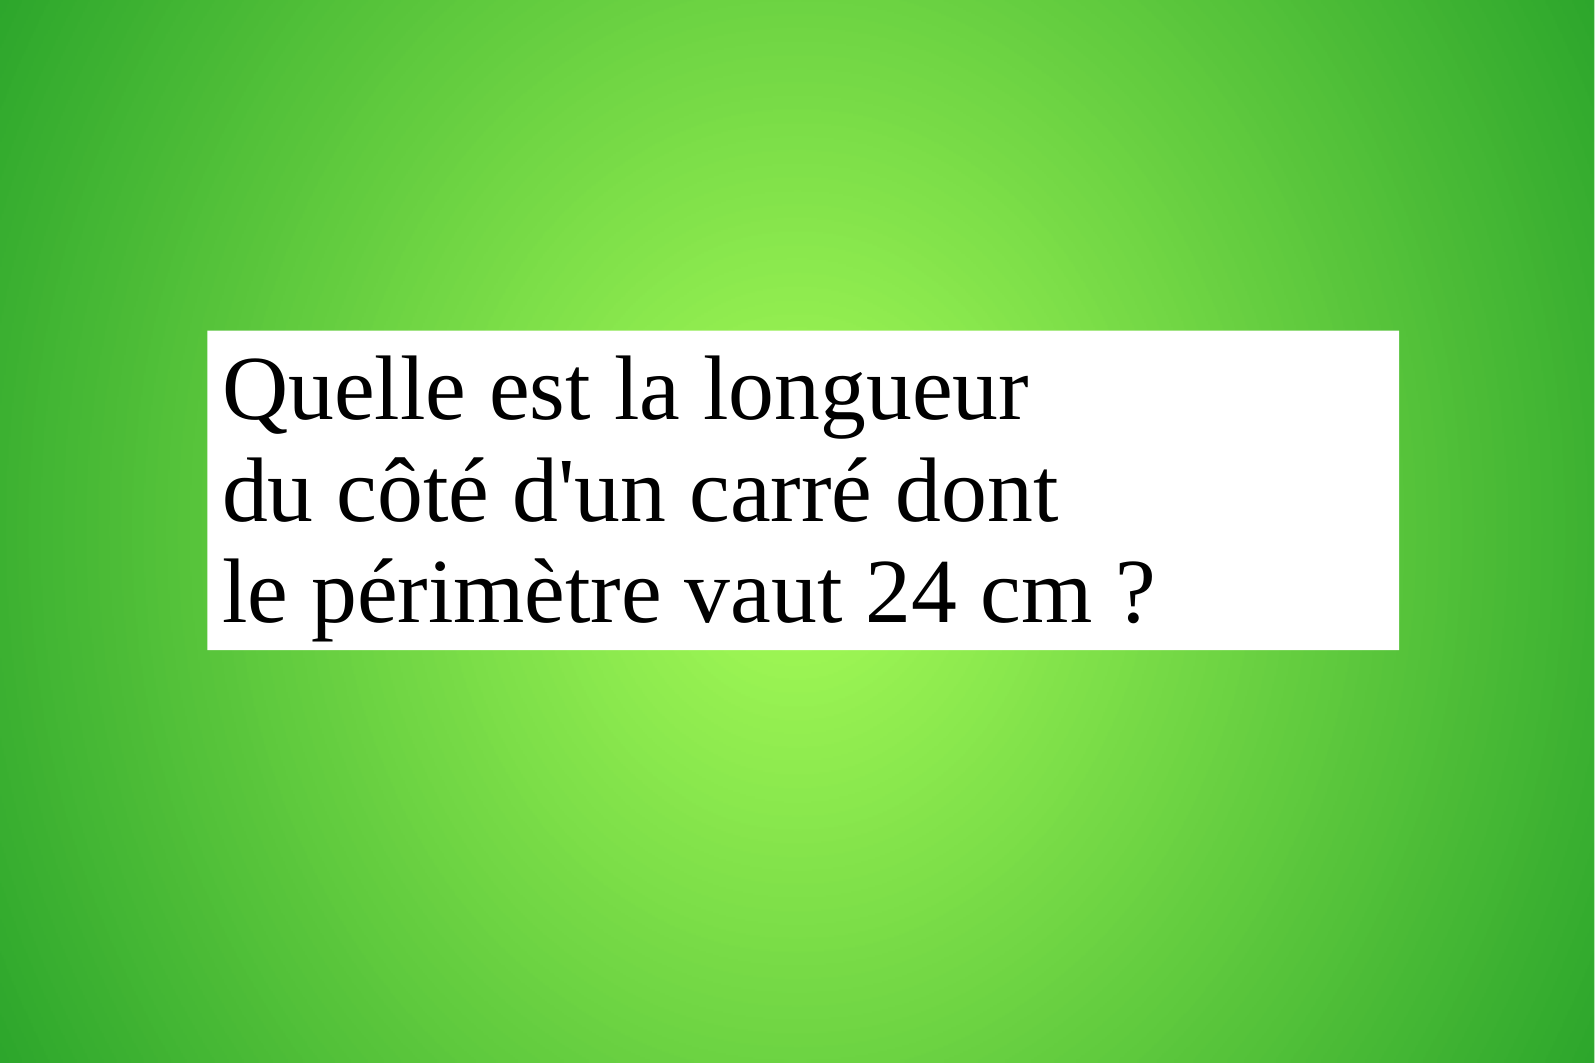

Quelle est la longueur
du côté d'un carré dont
le périmètre vaut 24 cm ?